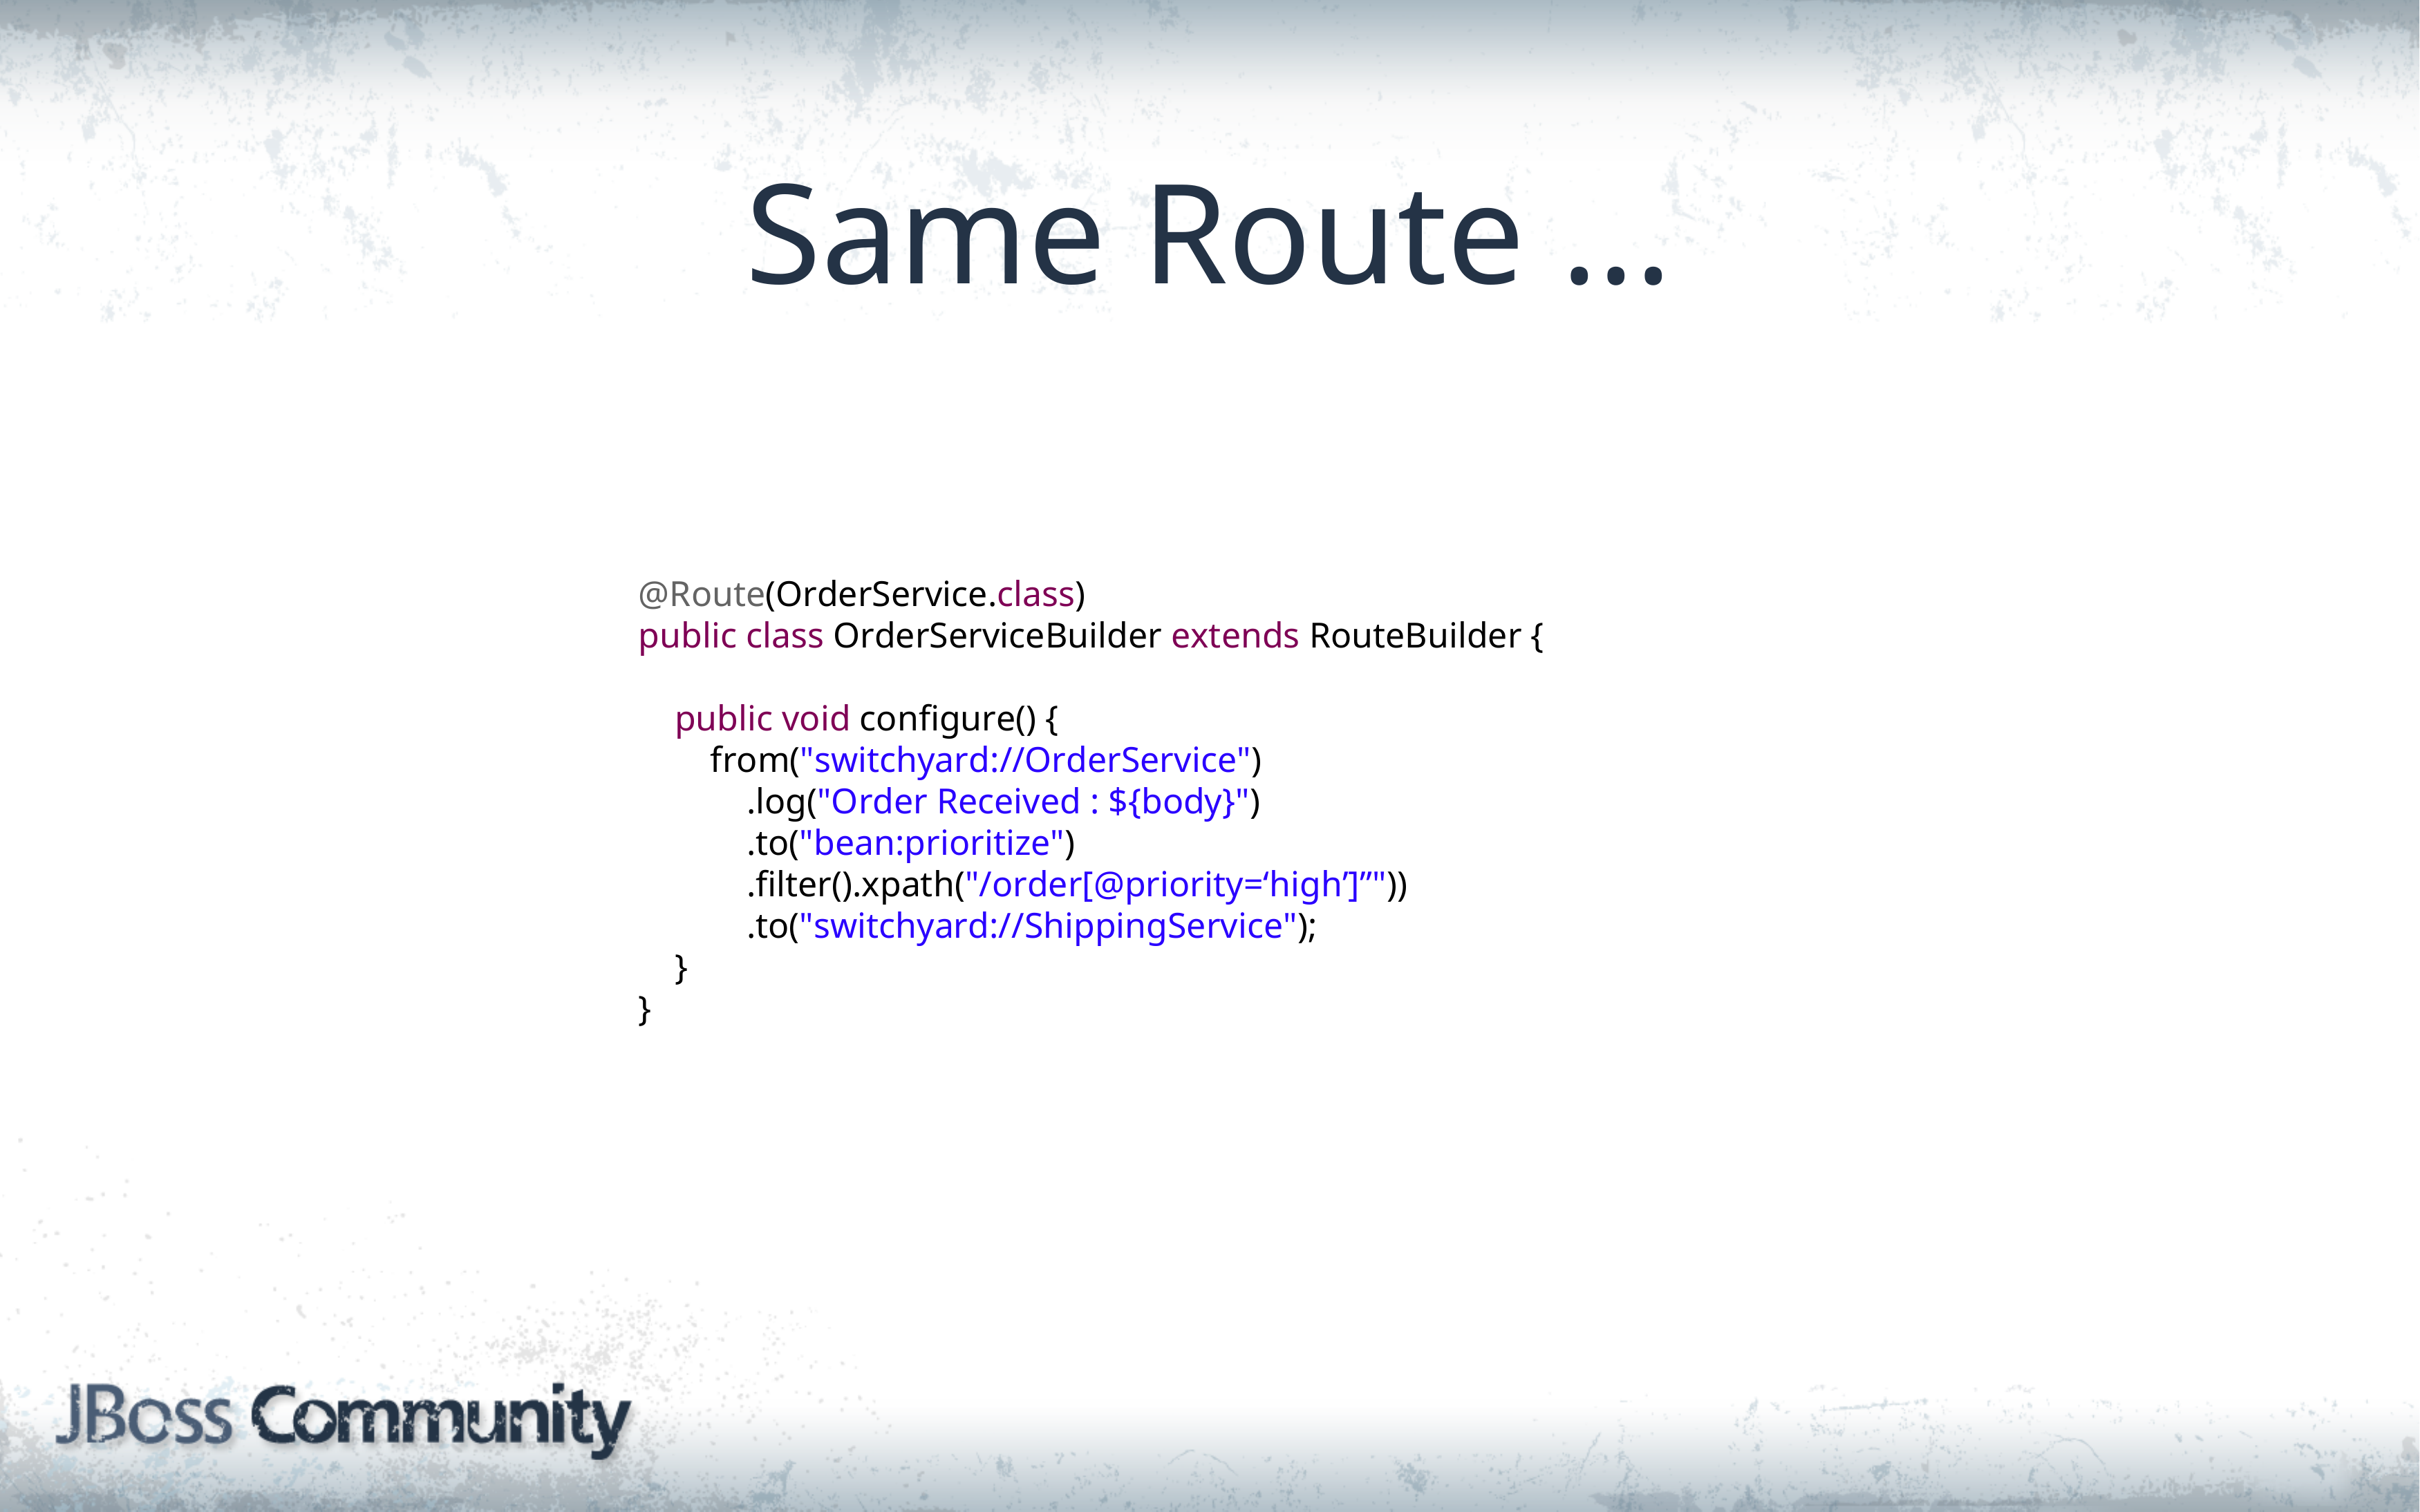

# Same Route ...
@Route(OrderService.class)
public class OrderServiceBuilder extends RouteBuilder {
 public void configure() {
 from("switchyard://OrderService")
 .log("Order Received : ${body}")
 .to("bean:prioritize")
 .filter().xpath("/order[@priority=‘high’]”"))
 .to("switchyard://ShippingService");
 }
}